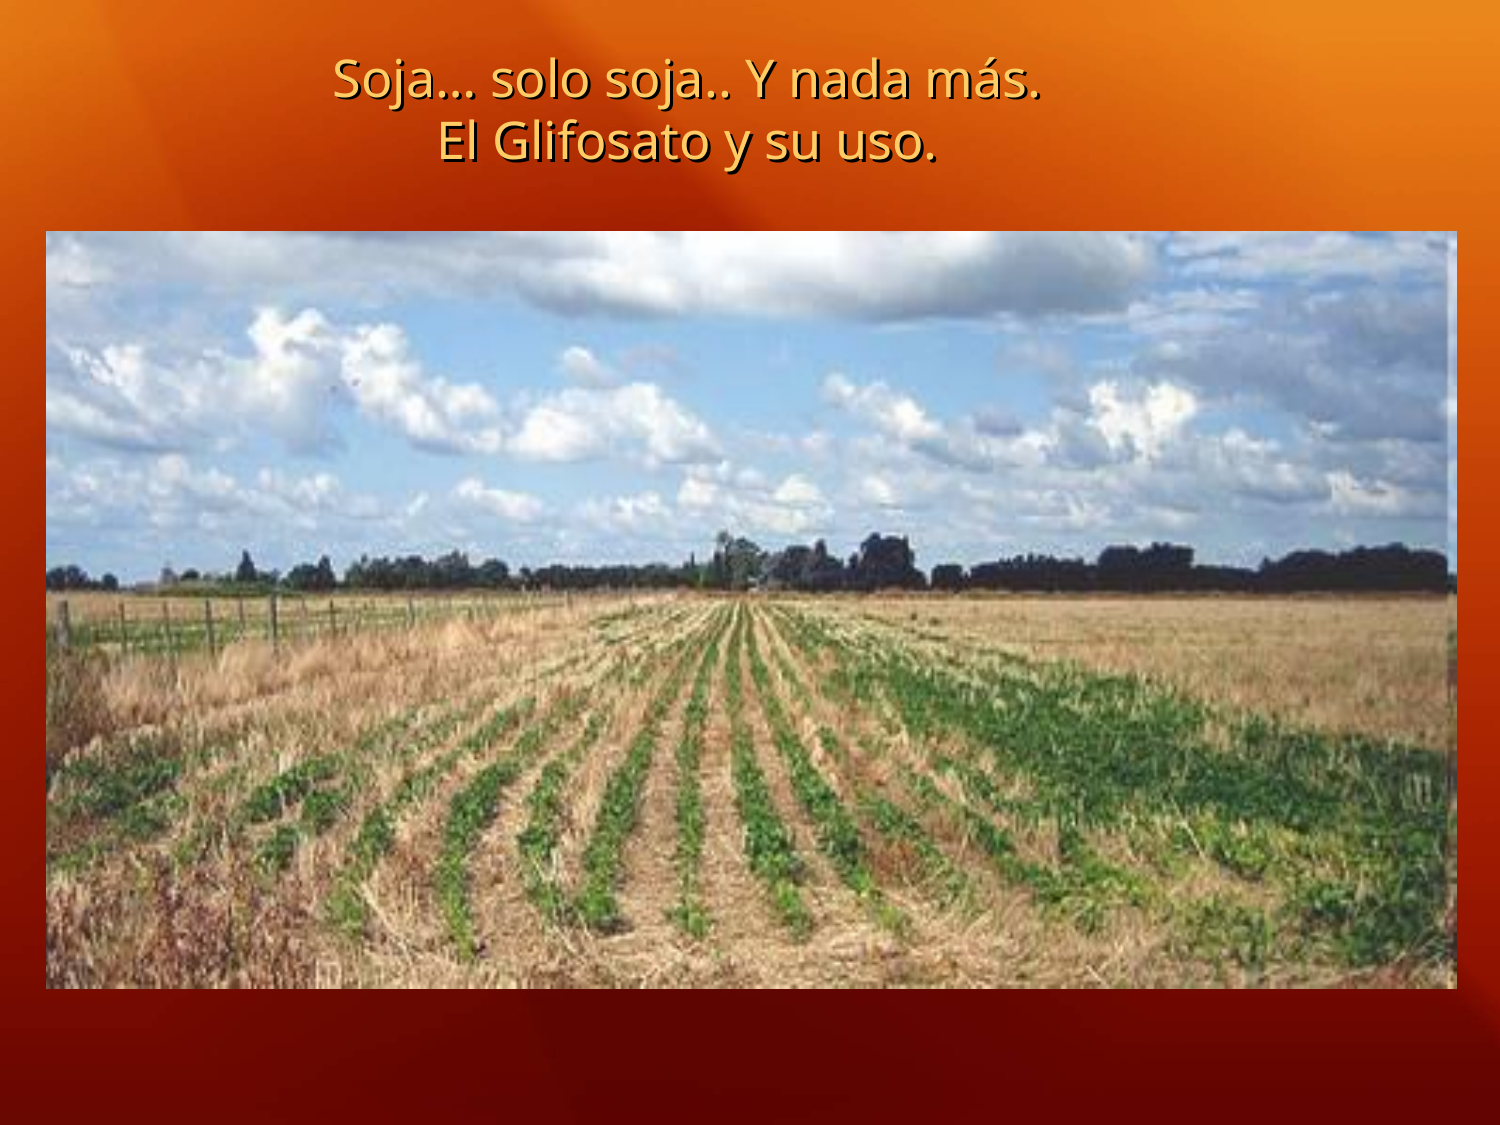

Soja… solo soja.. Y nada más.
El Glifosato y su uso.